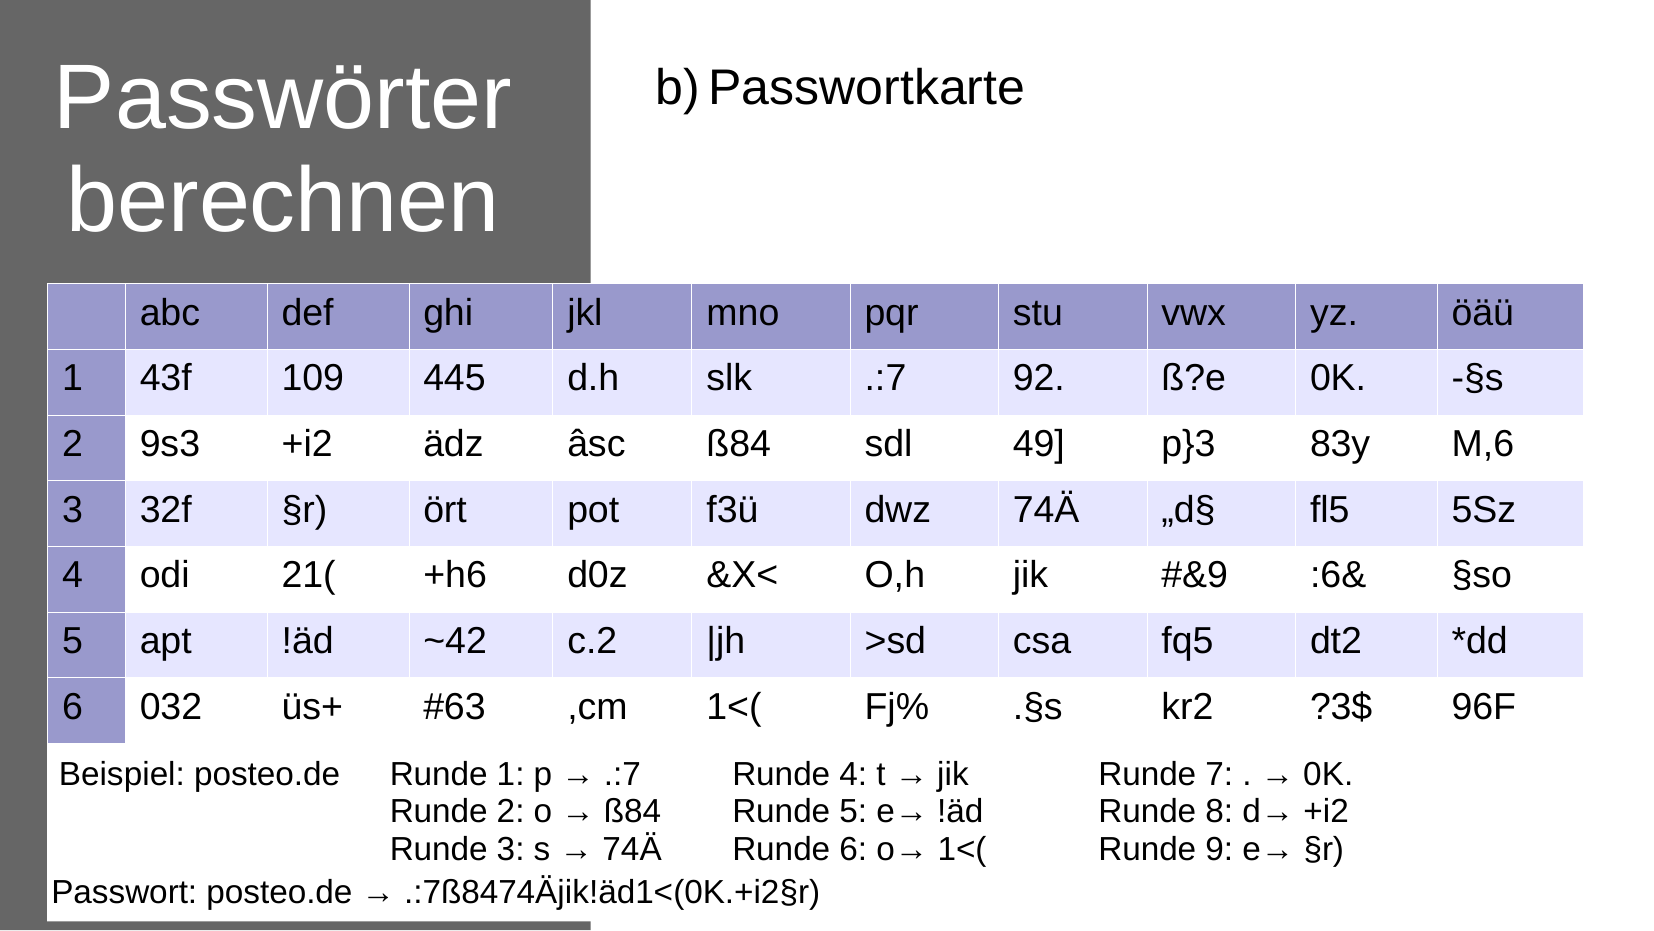

Passwörter berechnen
# Passwortkarte
| | abc | def | ghi | jkl | mno | pqr | stu | vwx | yz. | öäü |
| --- | --- | --- | --- | --- | --- | --- | --- | --- | --- | --- |
| 1 | 43f | 109 | 445 | d.h | slk | .:7 | 92. | ß?e | 0K. | -§s |
| 2 | 9s3 | +i2 | ädz | âsc | ß84 | sdl | 49] | p}3 | 83y | M,6 |
| 3 | 32f | §r) | ört | pot | f3ü | dwz | 74Ä | „d§ | fl5 | 5Sz |
| 4 | odi | 21( | +h6 | d0z | &X< | O,h | jik | #&9 | :6& | §so |
| 5 | apt | !äd | ~42 | c.2 | |jh | >sd | csa | fq5 | dt2 | \*dd |
| 6 | 032 | üs+ | #63 | ,cm | 1<( | Fj% | .§s | kr2 | ?3$ | 96F |
Beispiel: posteo.de
Runde 1: p → .:7
Runde 2: o → ß84
Runde 3: s → 74Ä
Runde 4: t → jik
Runde 5: e→ !äd
Runde 6: o→ 1<(
Runde 7: . → 0K.
Runde 8: d→ +i2
Runde 9: e→ §r)
Passwort: posteo.de → .:7ß8474Äjik!äd1<(0K.+i2§r)